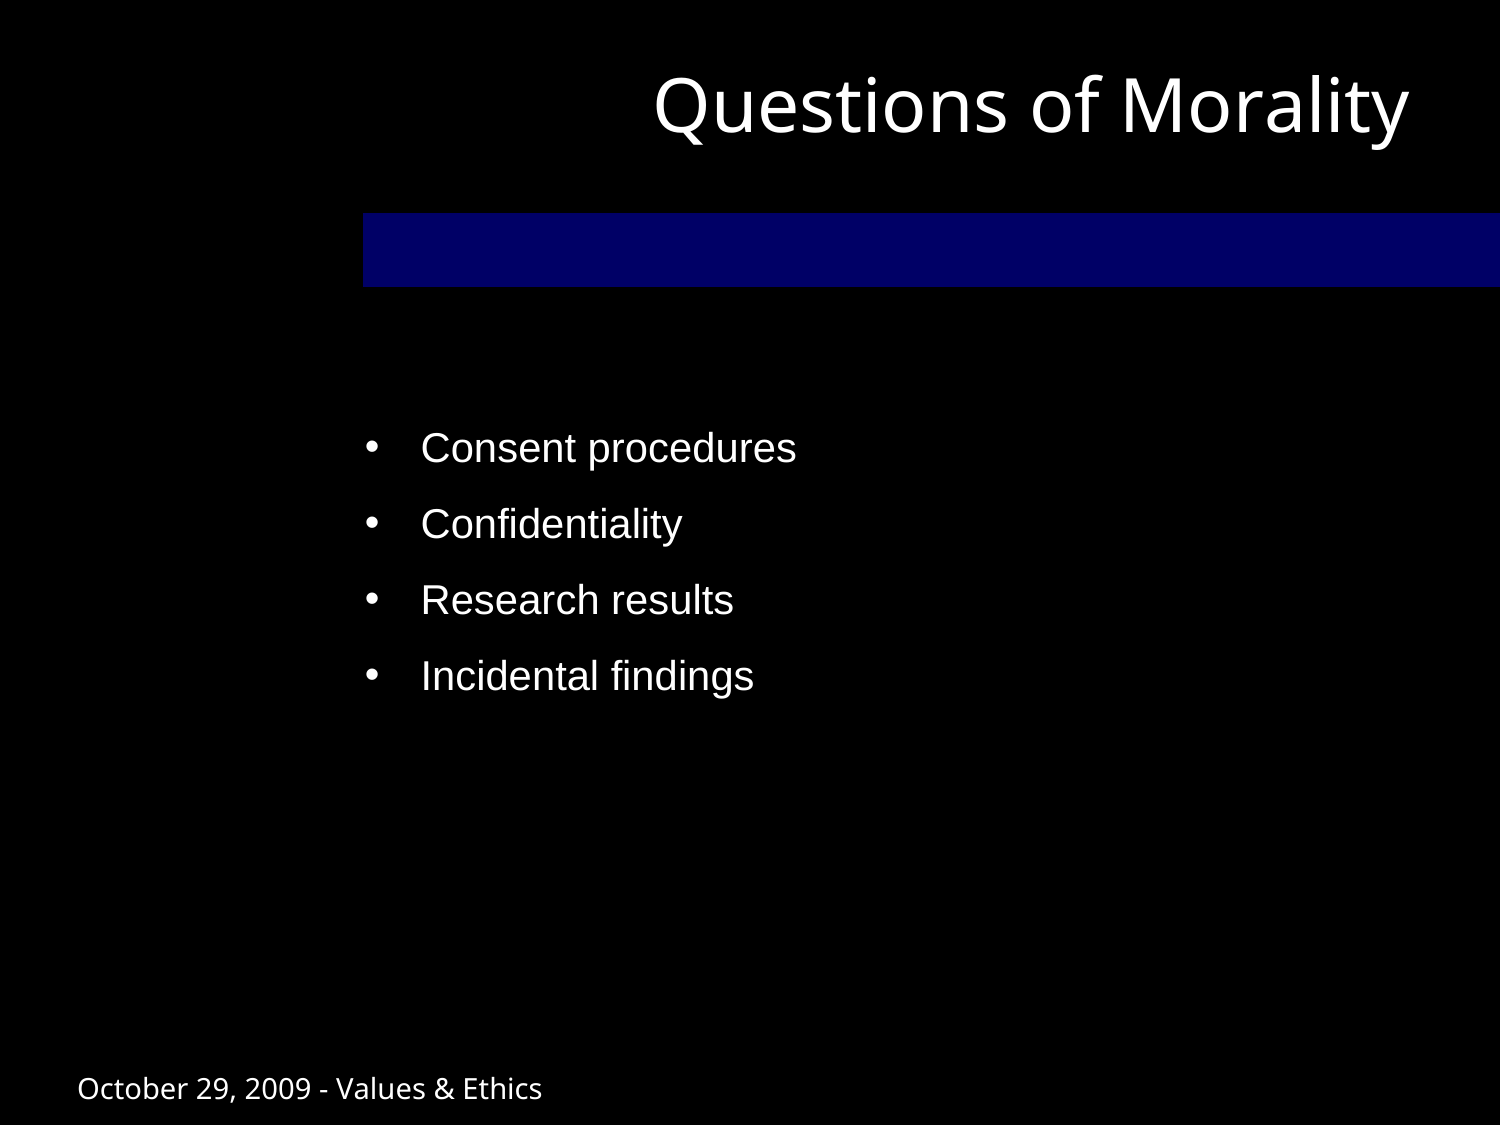

Questions of Morality
Building a Coalition of “Powerful” Cities
Consent procedures
Confidentiality
Research results
Incidental findings
October 29, 2009 - Values & Ethics